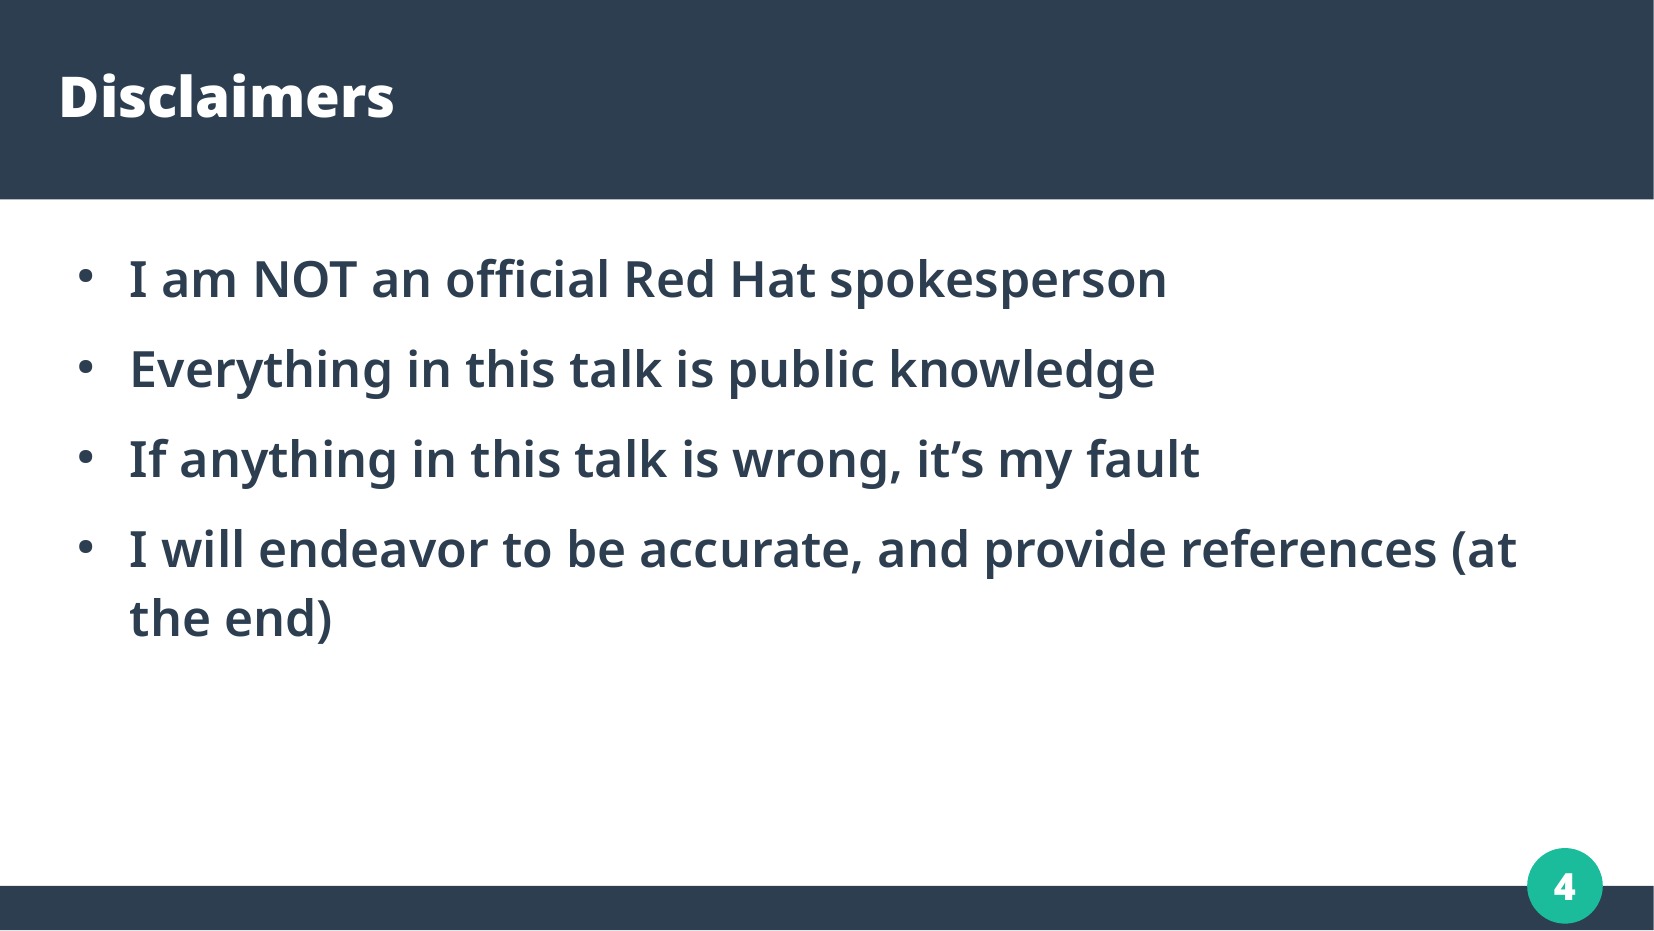

# Disclaimers
I am NOT an official Red Hat spokesperson
Everything in this talk is public knowledge
If anything in this talk is wrong, it’s my fault
I will endeavor to be accurate, and provide references (at the end)